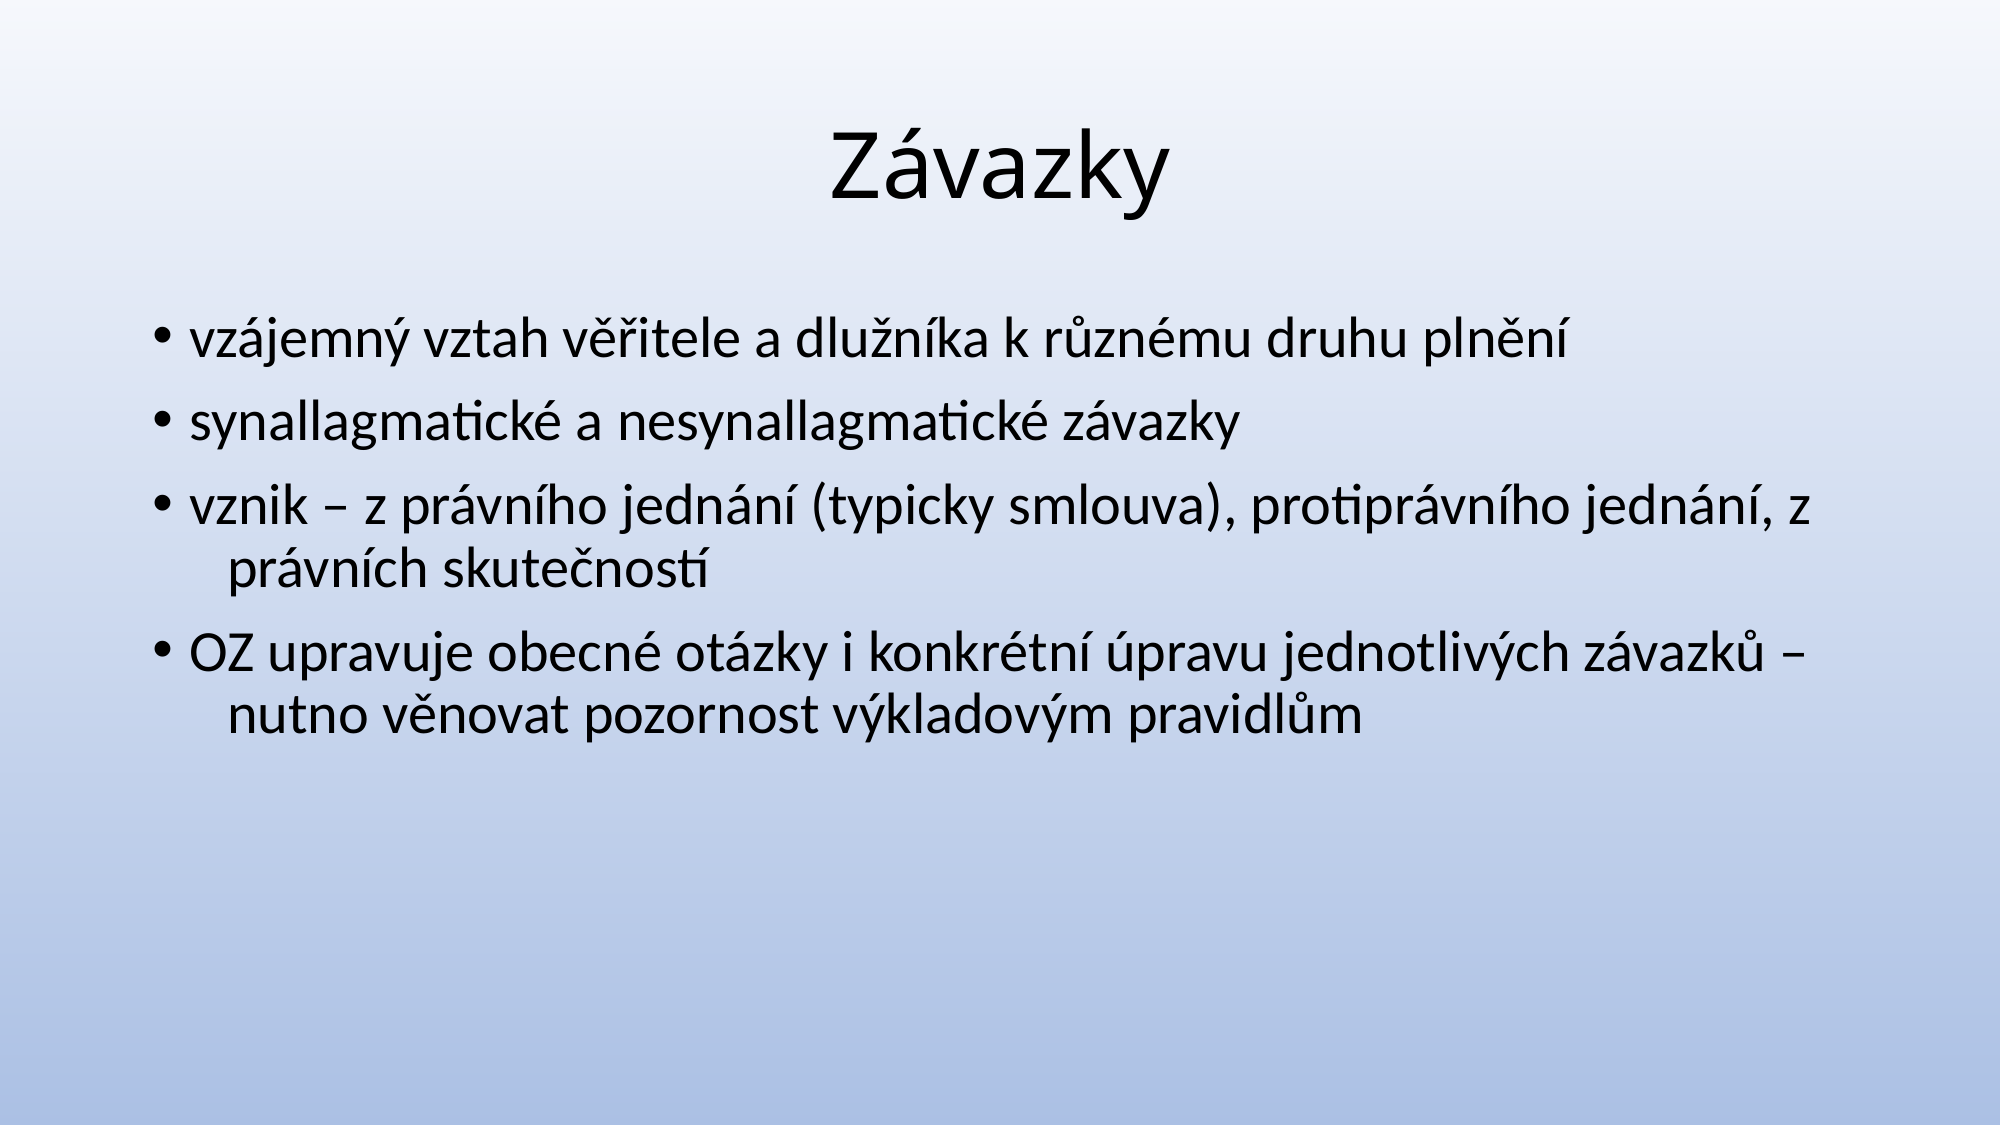

# Závazky
vzájemný vztah věřitele a dlužníka k různému druhu plnění
synallagmatické a nesynallagmatické závazky
vznik – z právního jednání (typicky smlouva), protiprávního jednání, z právních skutečností
OZ upravuje obecné otázky i konkrétní úpravu jednotlivých závazků – nutno věnovat pozornost výkladovým pravidlům